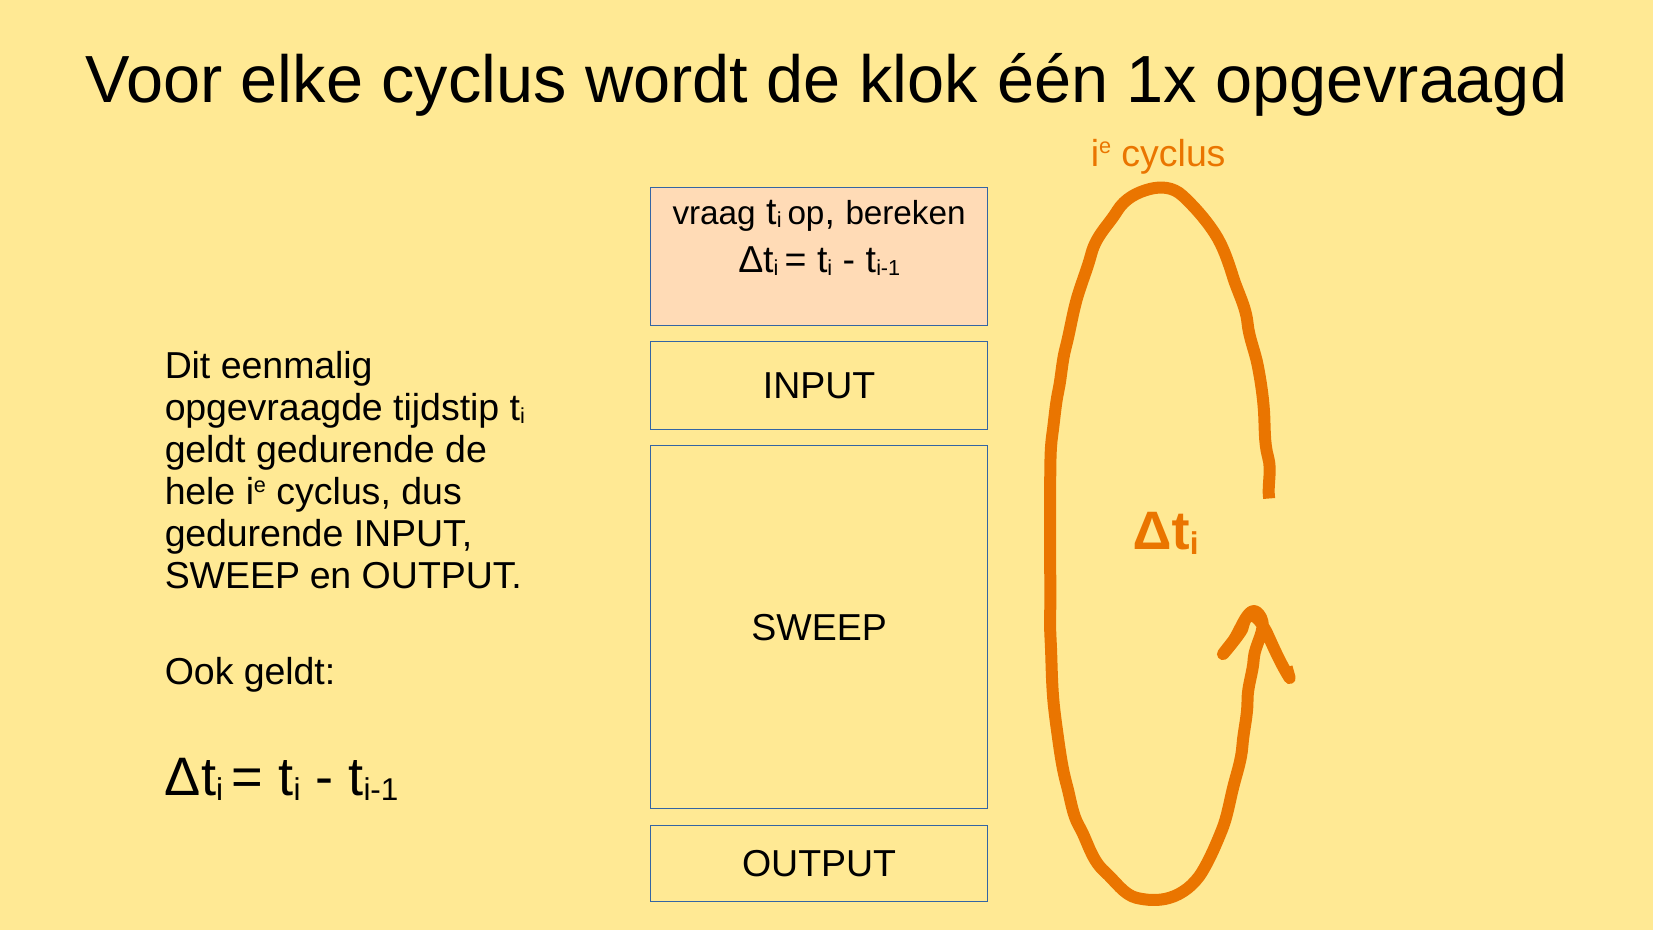

# Voor elke cyclus wordt de klok één 1x opgevraagd
ie cyclus
vraag ti op, bereken
Δti = ti - ti-1
Dit eenmalig opgevraagde tijdstip ti geldt gedurende de hele ie cyclus, dus gedurende INPUT, SWEEP en OUTPUT.
Ook geldt:
Δti = ti - ti-1
INPUT
SWEEP
Δti
OUTPUT